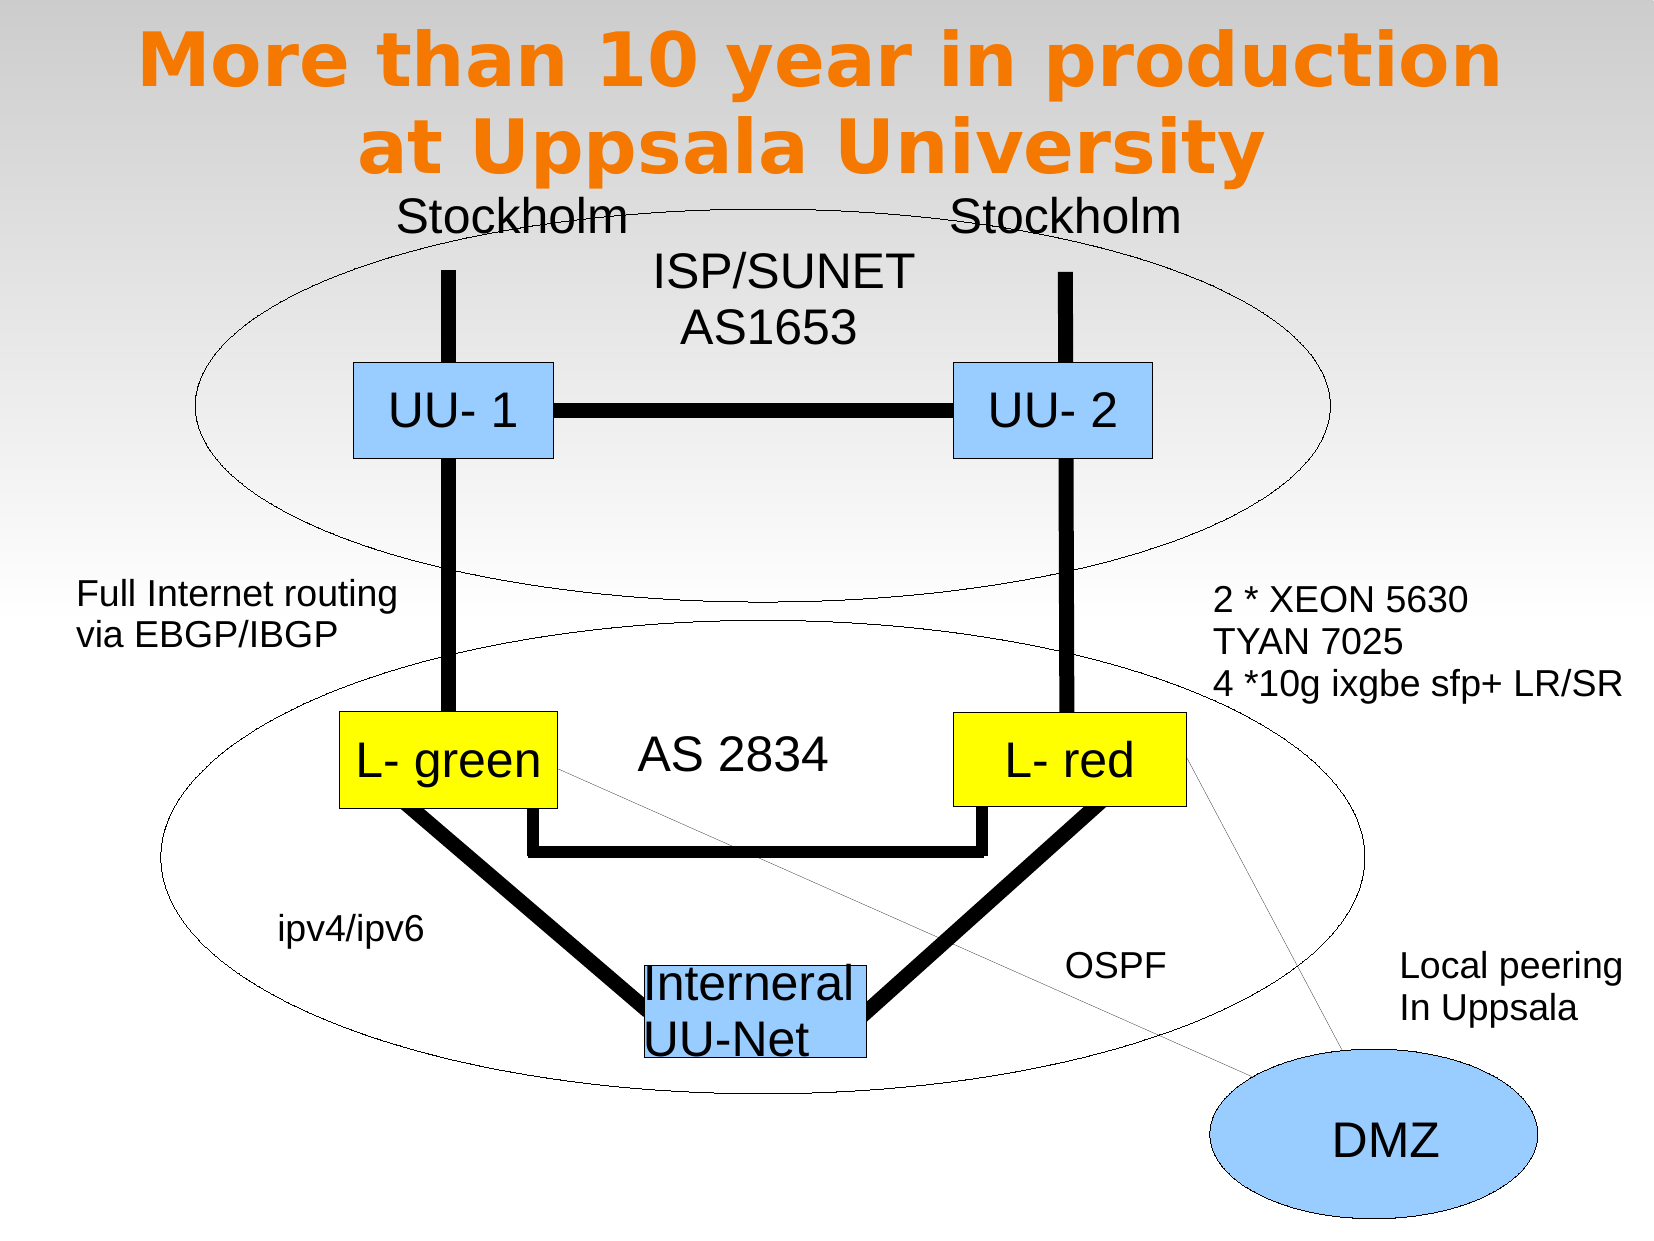

# More than 10 year in production at Uppsala University
Stockholm
Stockholm
ISP/SUNET
 AS1653
UU- 1
UU- 2
L- green
L- red
Interneral
UU-Net
Full Internet routing
via EBGP/IBGP
2 * XEON 5630
TYAN 7025
4 *10g ixgbe sfp+ LR/SR
AS 2834
ipv4/ipv6
OSPF
Local peering
In Uppsala
DMZ